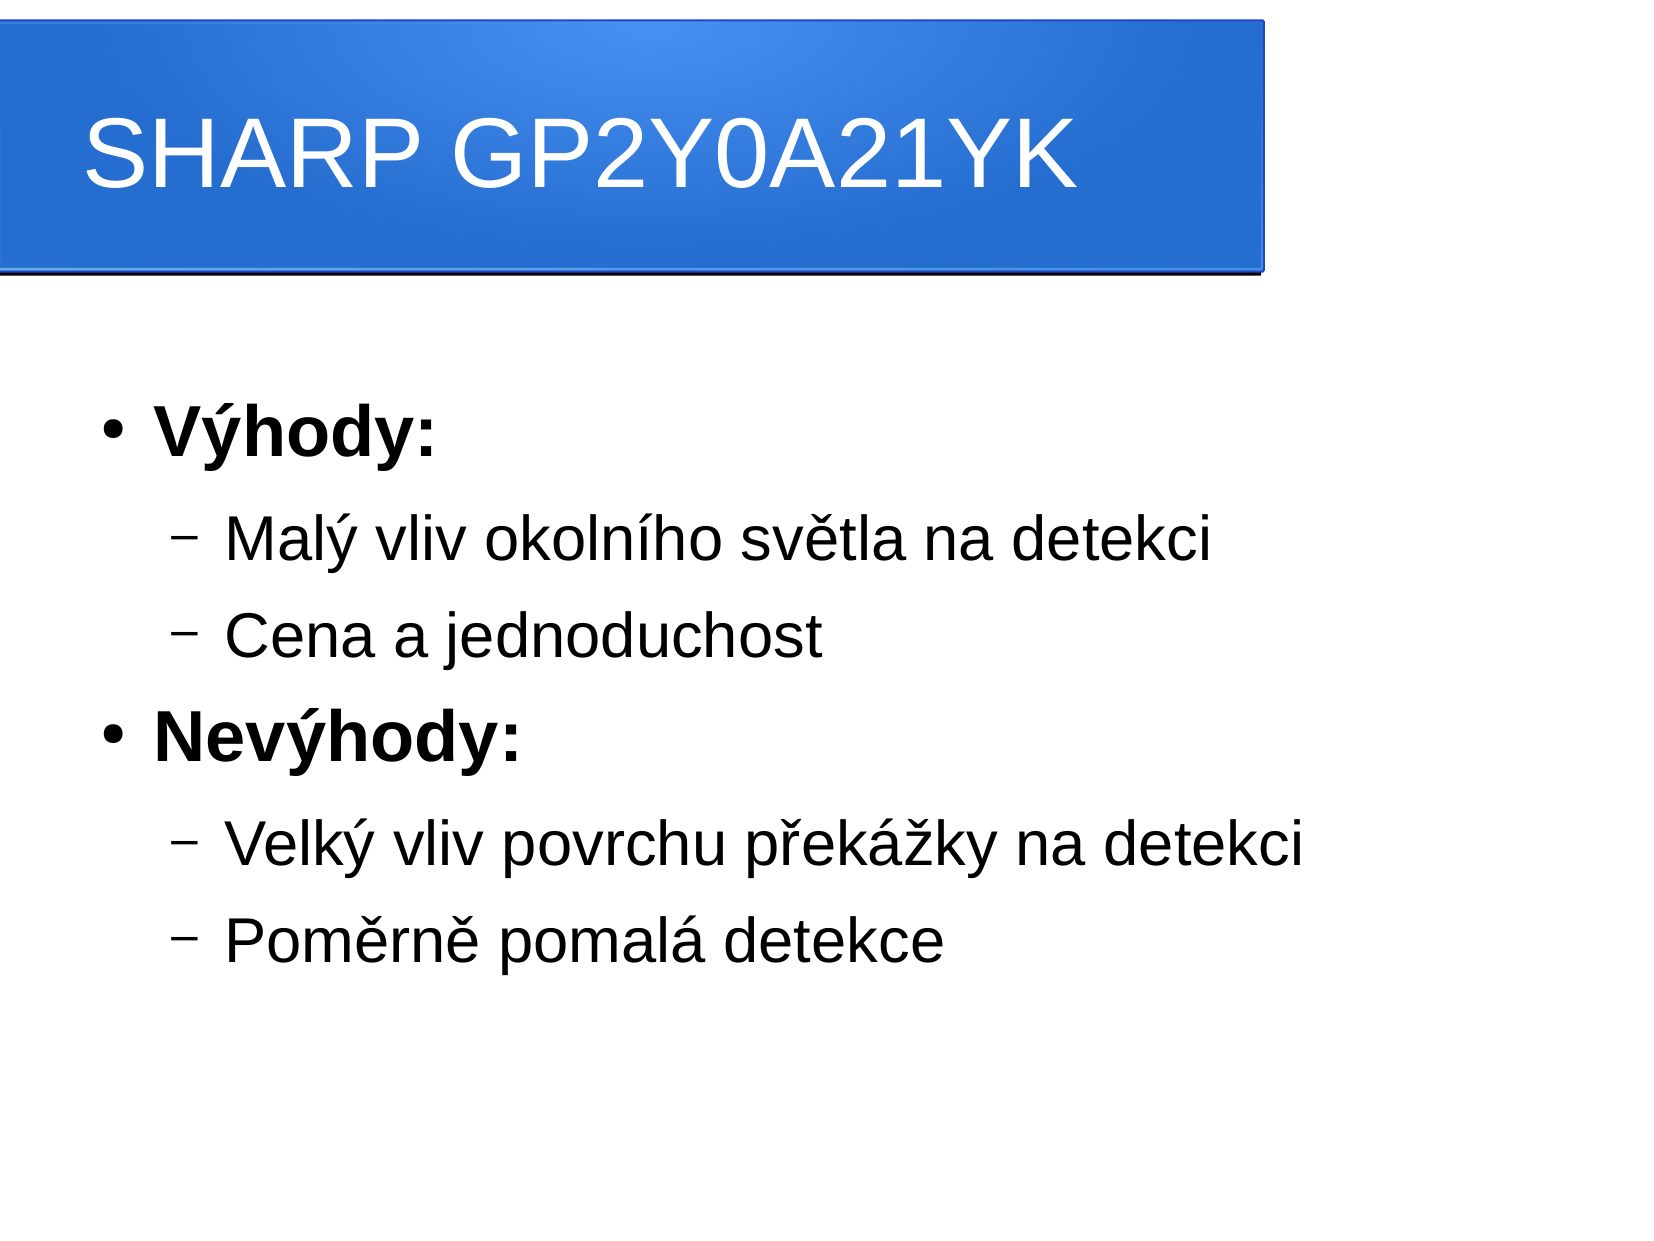

# SHARP GP2Y0A21YK
Výhody:
Malý vliv okolního světla na detekci
Cena a jednoduchost
Nevýhody:
Velký vliv povrchu překážky na detekci
Poměrně pomalá detekce